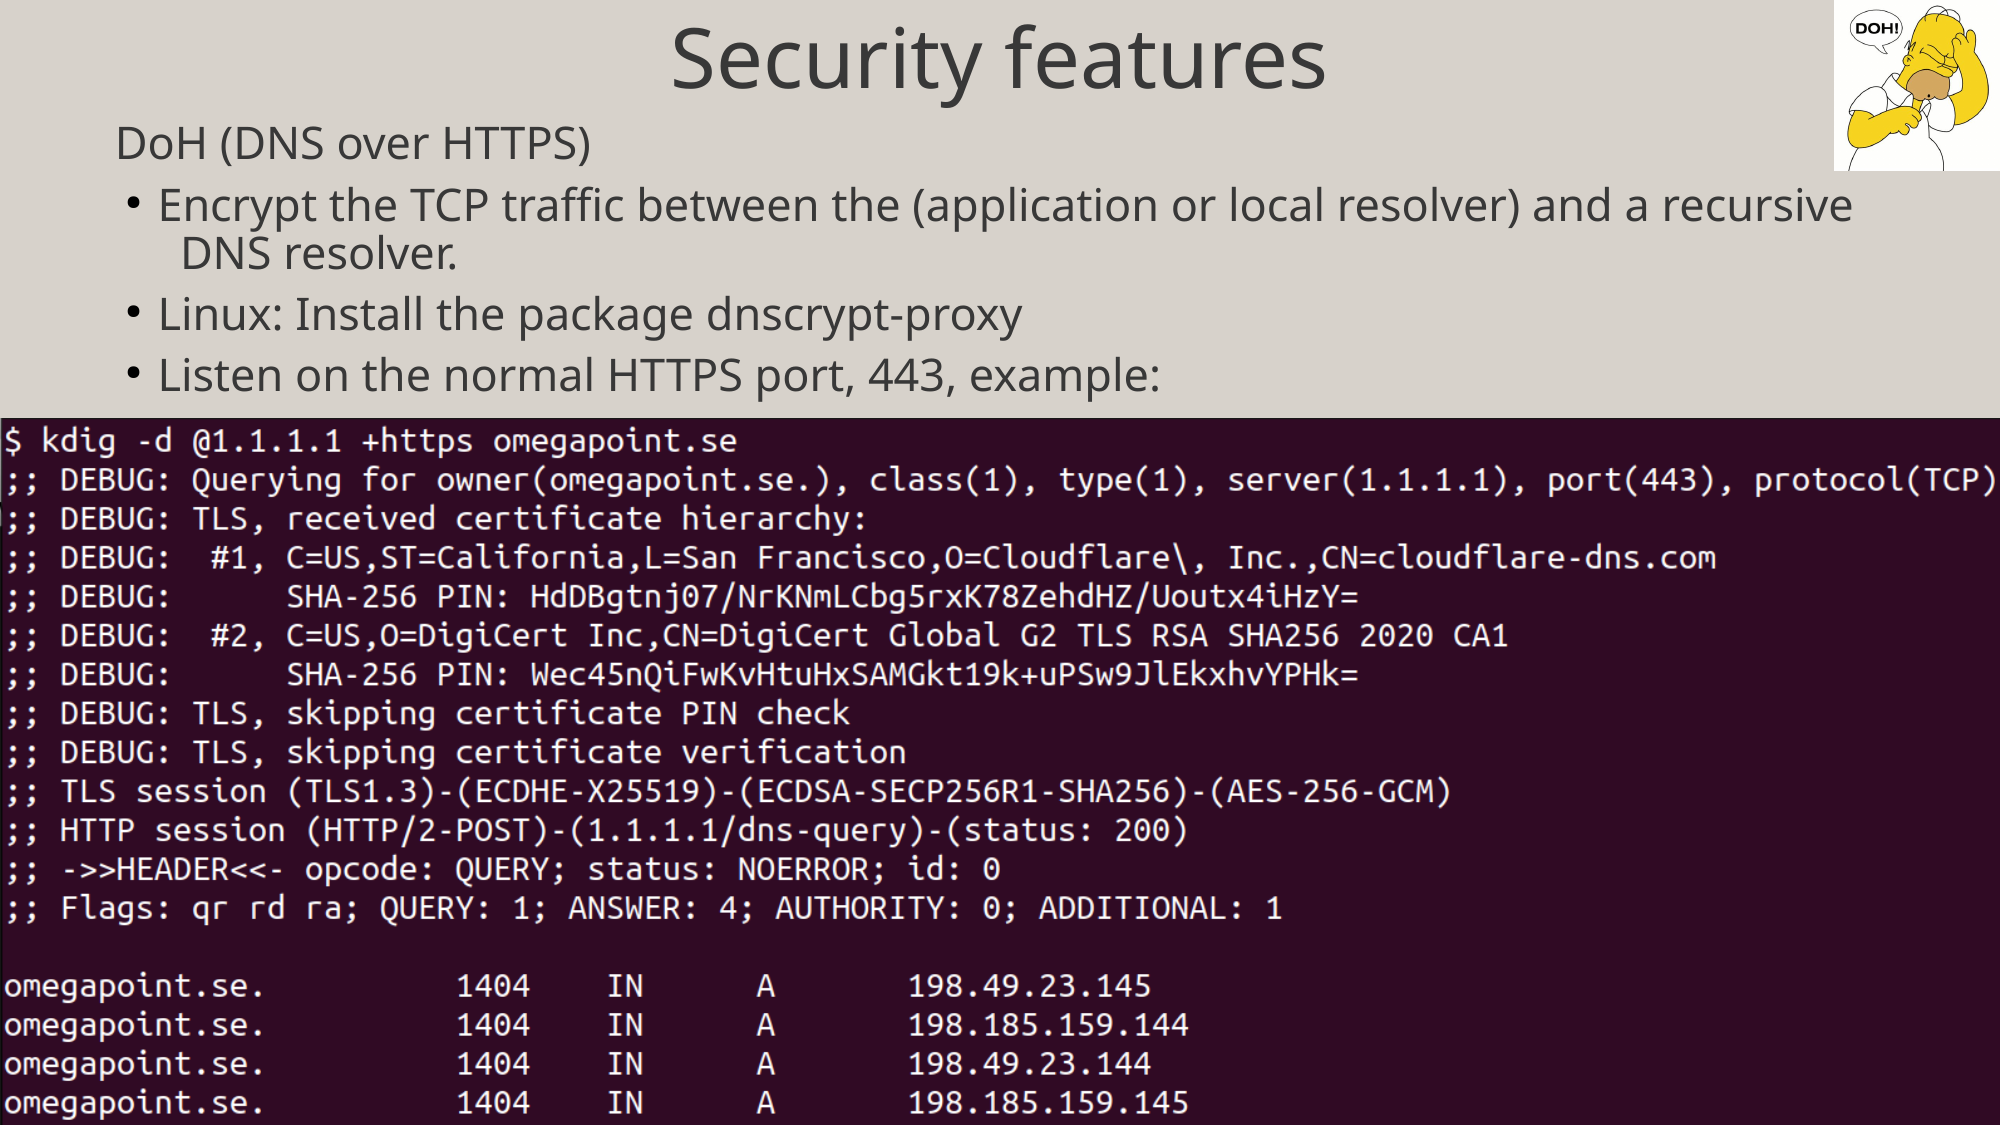

Security features
# DoH (DNS over HTTPS)
Encrypt the TCP traffic between the (application or local resolver) and a recursive DNS resolver.
Linux: Install the package dnscrypt-proxy
Listen on the normal HTTPS port, 443, example:
Security